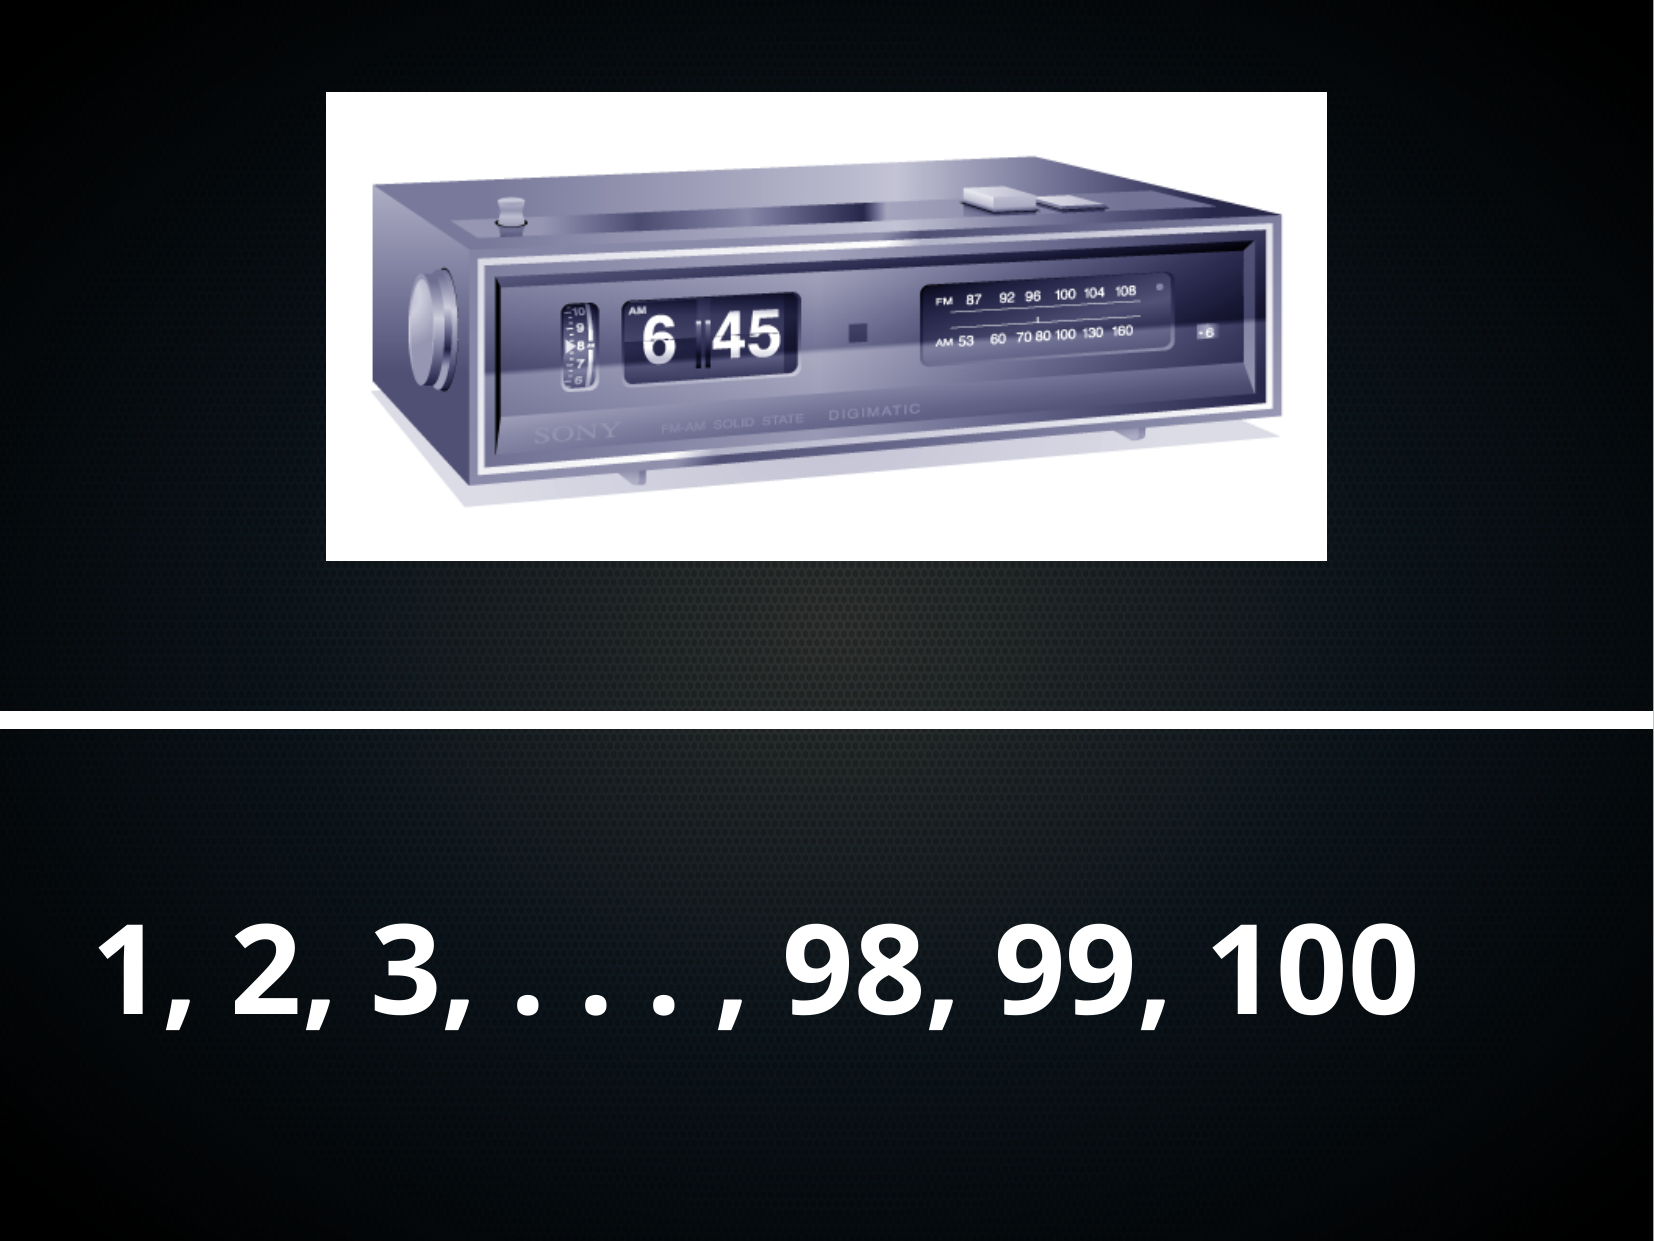

1, 2, 3, . . . , 98, 99, 100